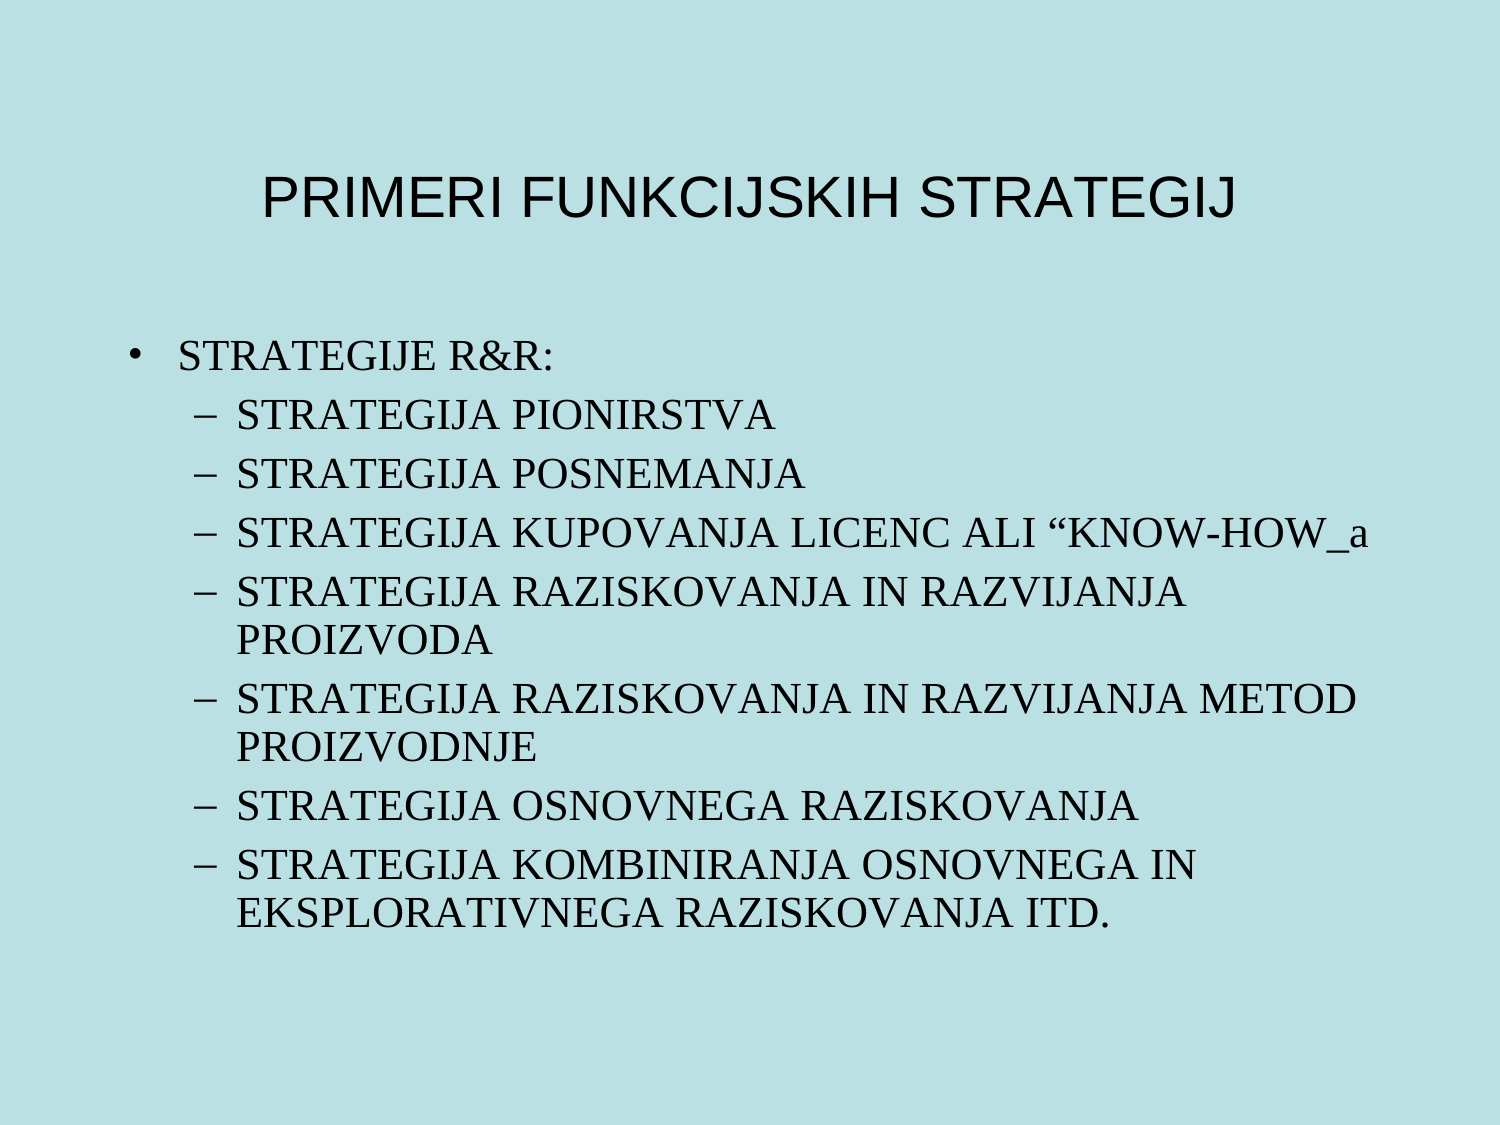

PRIMERI FUNKCIJSKIH STRATEGIJ
STRATEGIJE R&R:
STRATEGIJA PIONIRSTVA
STRATEGIJA POSNEMANJA
STRATEGIJA KUPOVANJA LICENC ALI “KNOW-HOW_a
STRATEGIJA RAZISKOVANJA IN RAZVIJANJA PROIZVODA
STRATEGIJA RAZISKOVANJA IN RAZVIJANJA METOD PROIZVODNJE
STRATEGIJA OSNOVNEGA RAZISKOVANJA
STRATEGIJA KOMBINIRANJA OSNOVNEGA IN EKSPLORATIVNEGA RAZISKOVANJA ITD.